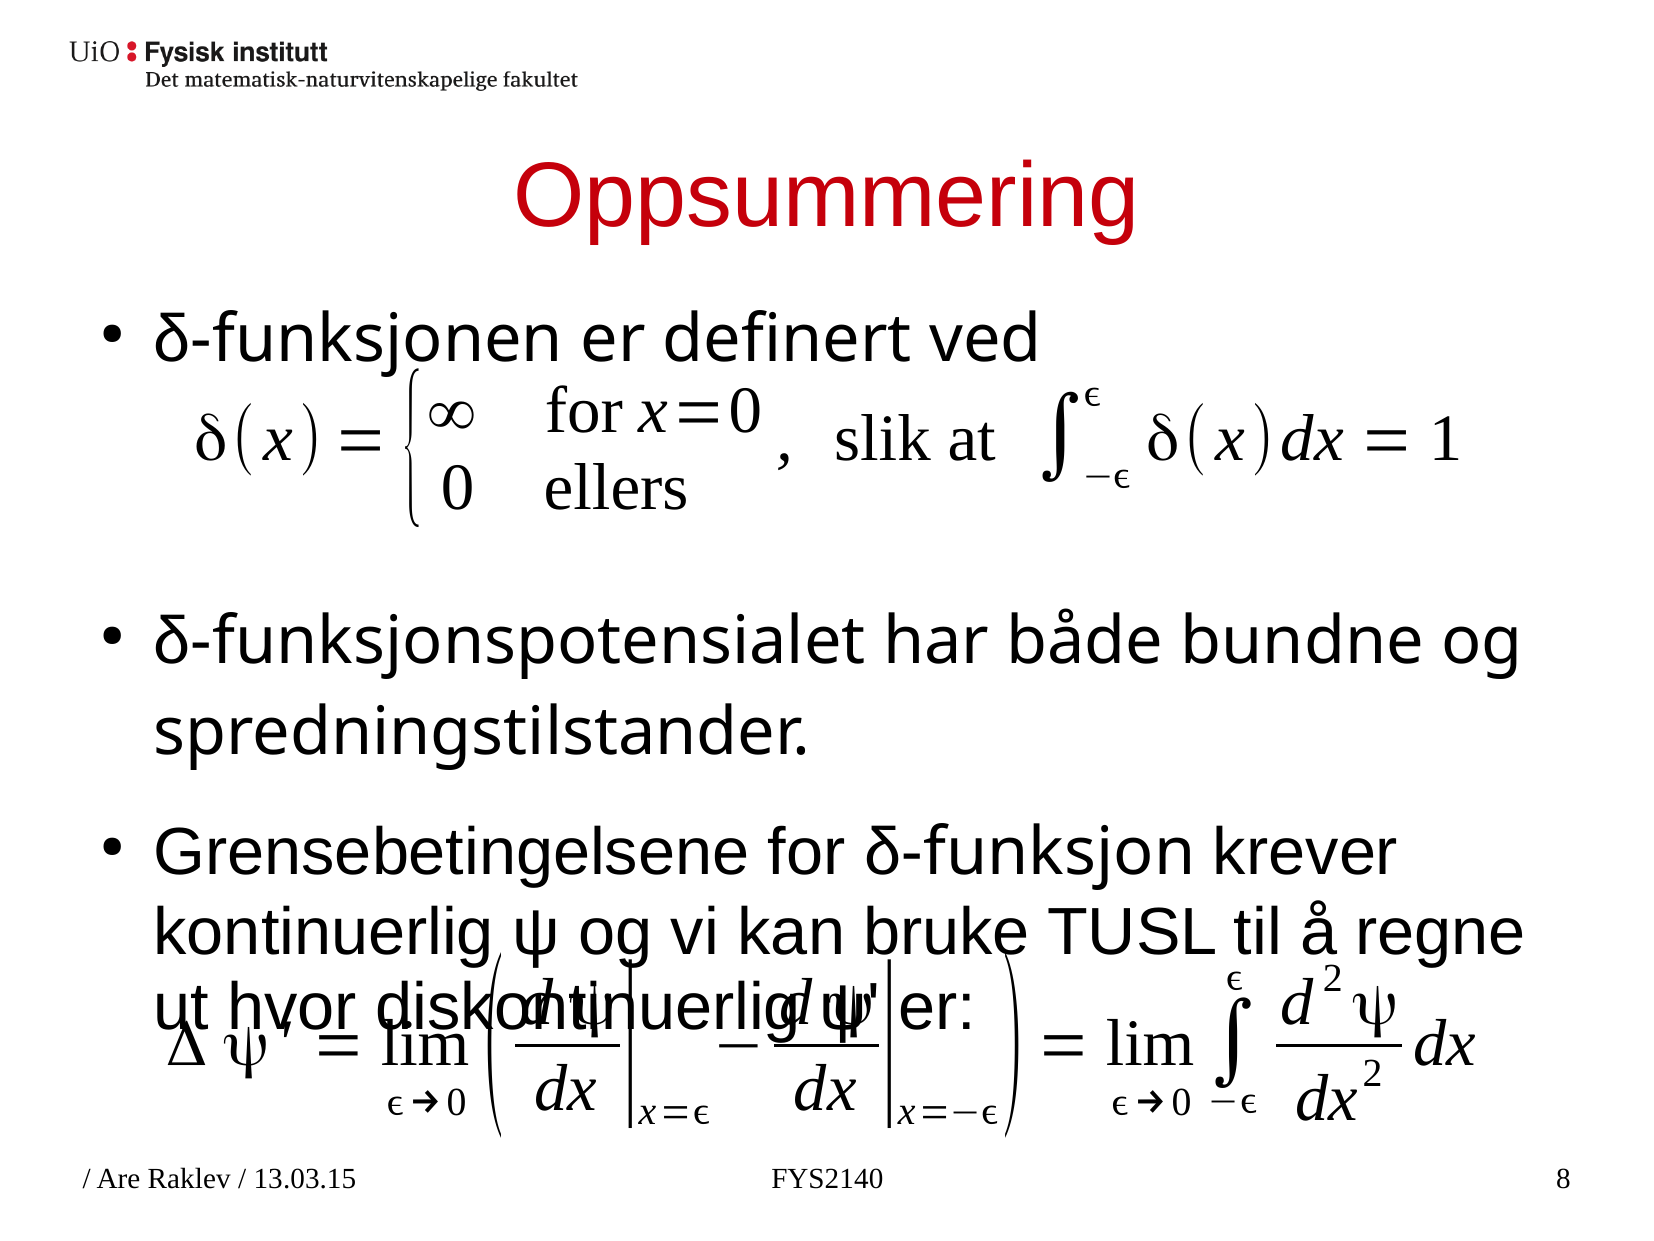

# Oppsummering
δ-funksjonen er definert ved
δ-funksjonspotensialet har både bundne og spredningstilstander.
Grensebetingelsene for δ-funksjon krever kontinuerlig ψ og vi kan bruke TUSL til å regne ut hvor diskontinuerlig ψ' er:
/ Are Raklev / 13.03.15
FYS2140
8